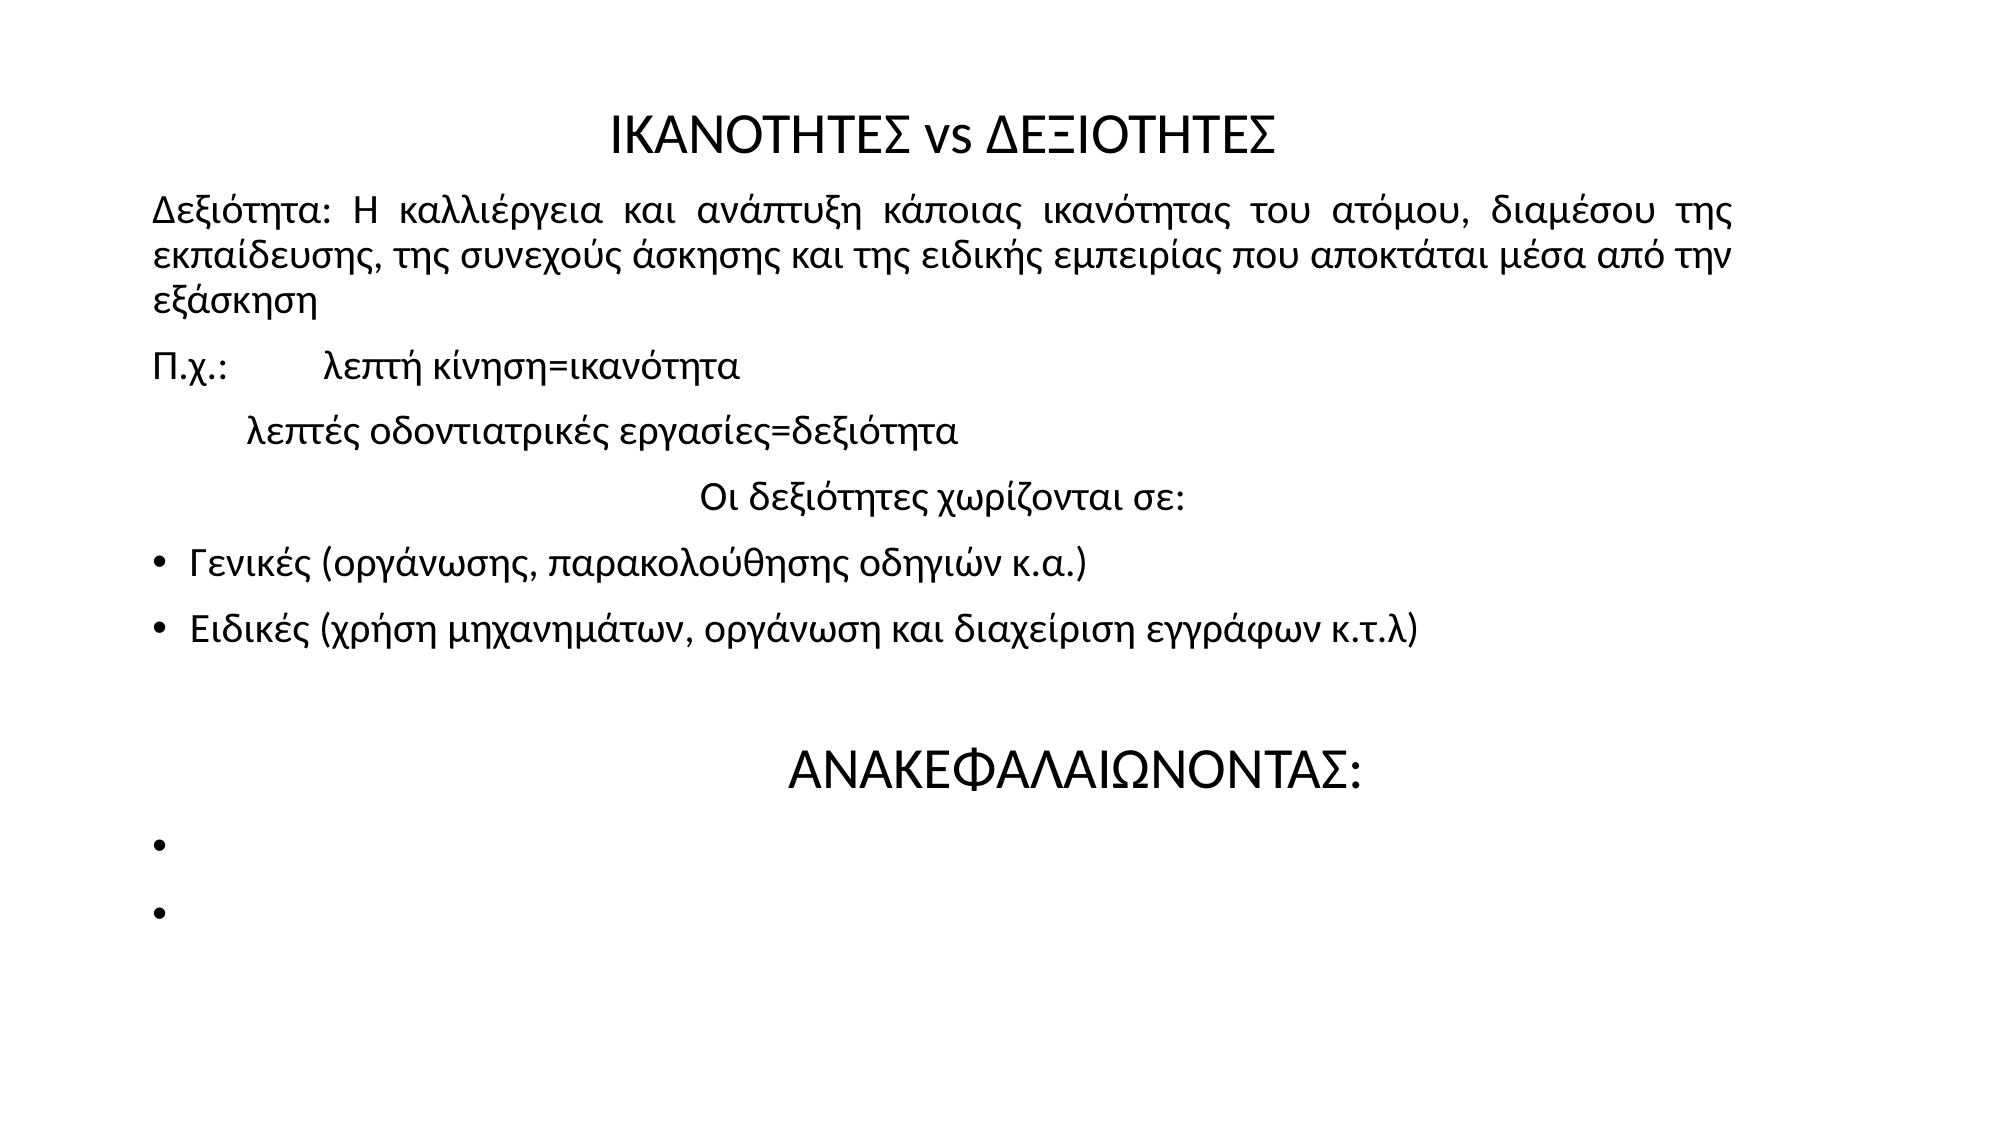

# ΙΚΑΝΟΤΗΤΕΣ vs ΔΕΞΙΟΤΗΤΕΣ
Δεξιότητα: Η καλλιέργεια και ανάπτυξη κάποιας ικανότητας του ατόμου, διαμέσου της εκπαίδευσης, της συνεχούς άσκησης και της ειδικής εμπειρίας που αποκτάται μέσα από την εξάσκηση
Π.χ.: λεπτή κίνηση=ικανότητα
	 λεπτές οδοντιατρικές εργασίες=δεξιότητα
Οι δεξιότητες χωρίζονται σε:
Γενικές (οργάνωσης, παρακολούθησης οδηγιών κ.α.)
Ειδικές (χρήση μηχανημάτων, οργάνωση και διαχείριση εγγράφων κ.τ.λ)
 ΑΝΑΚΕΦΑΛΑΙΩΝΟΝΤΑΣ: